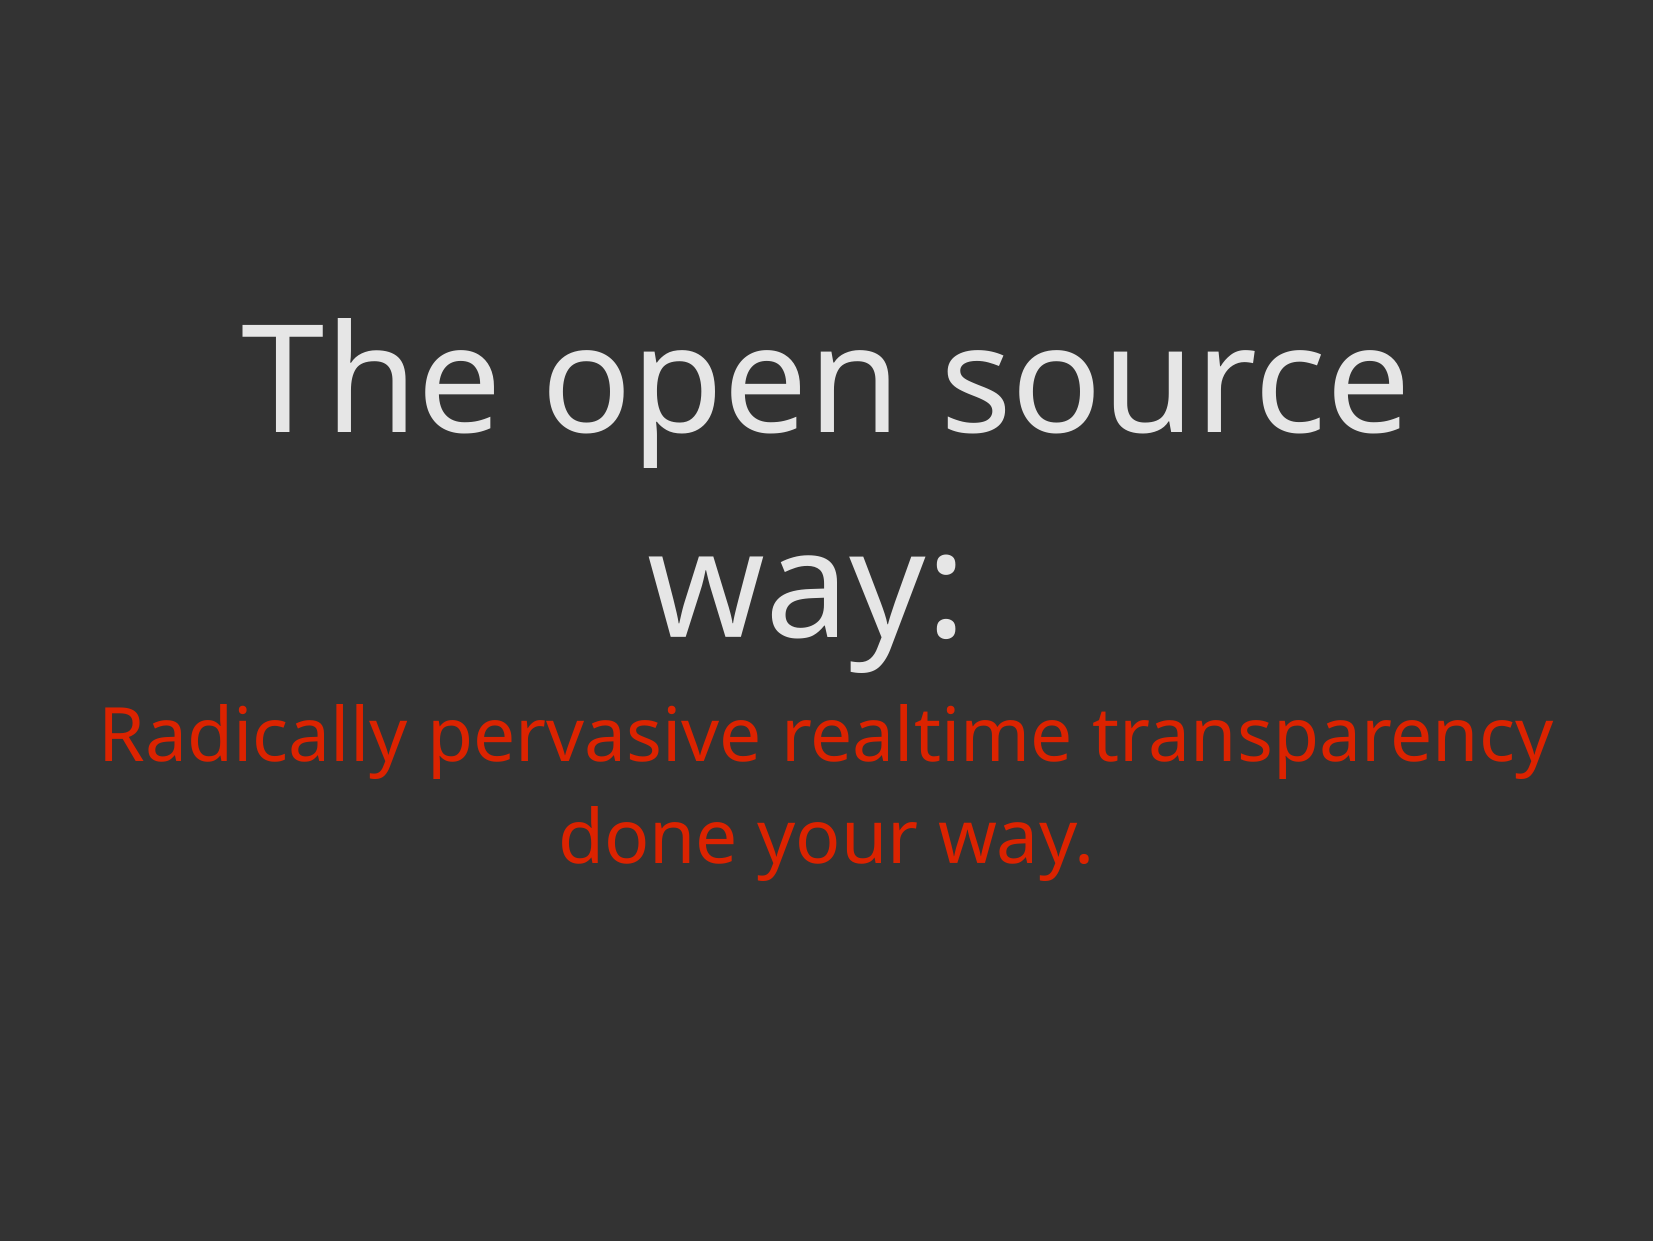

# The open source way:
Radically pervasive realtime transparency done your way.